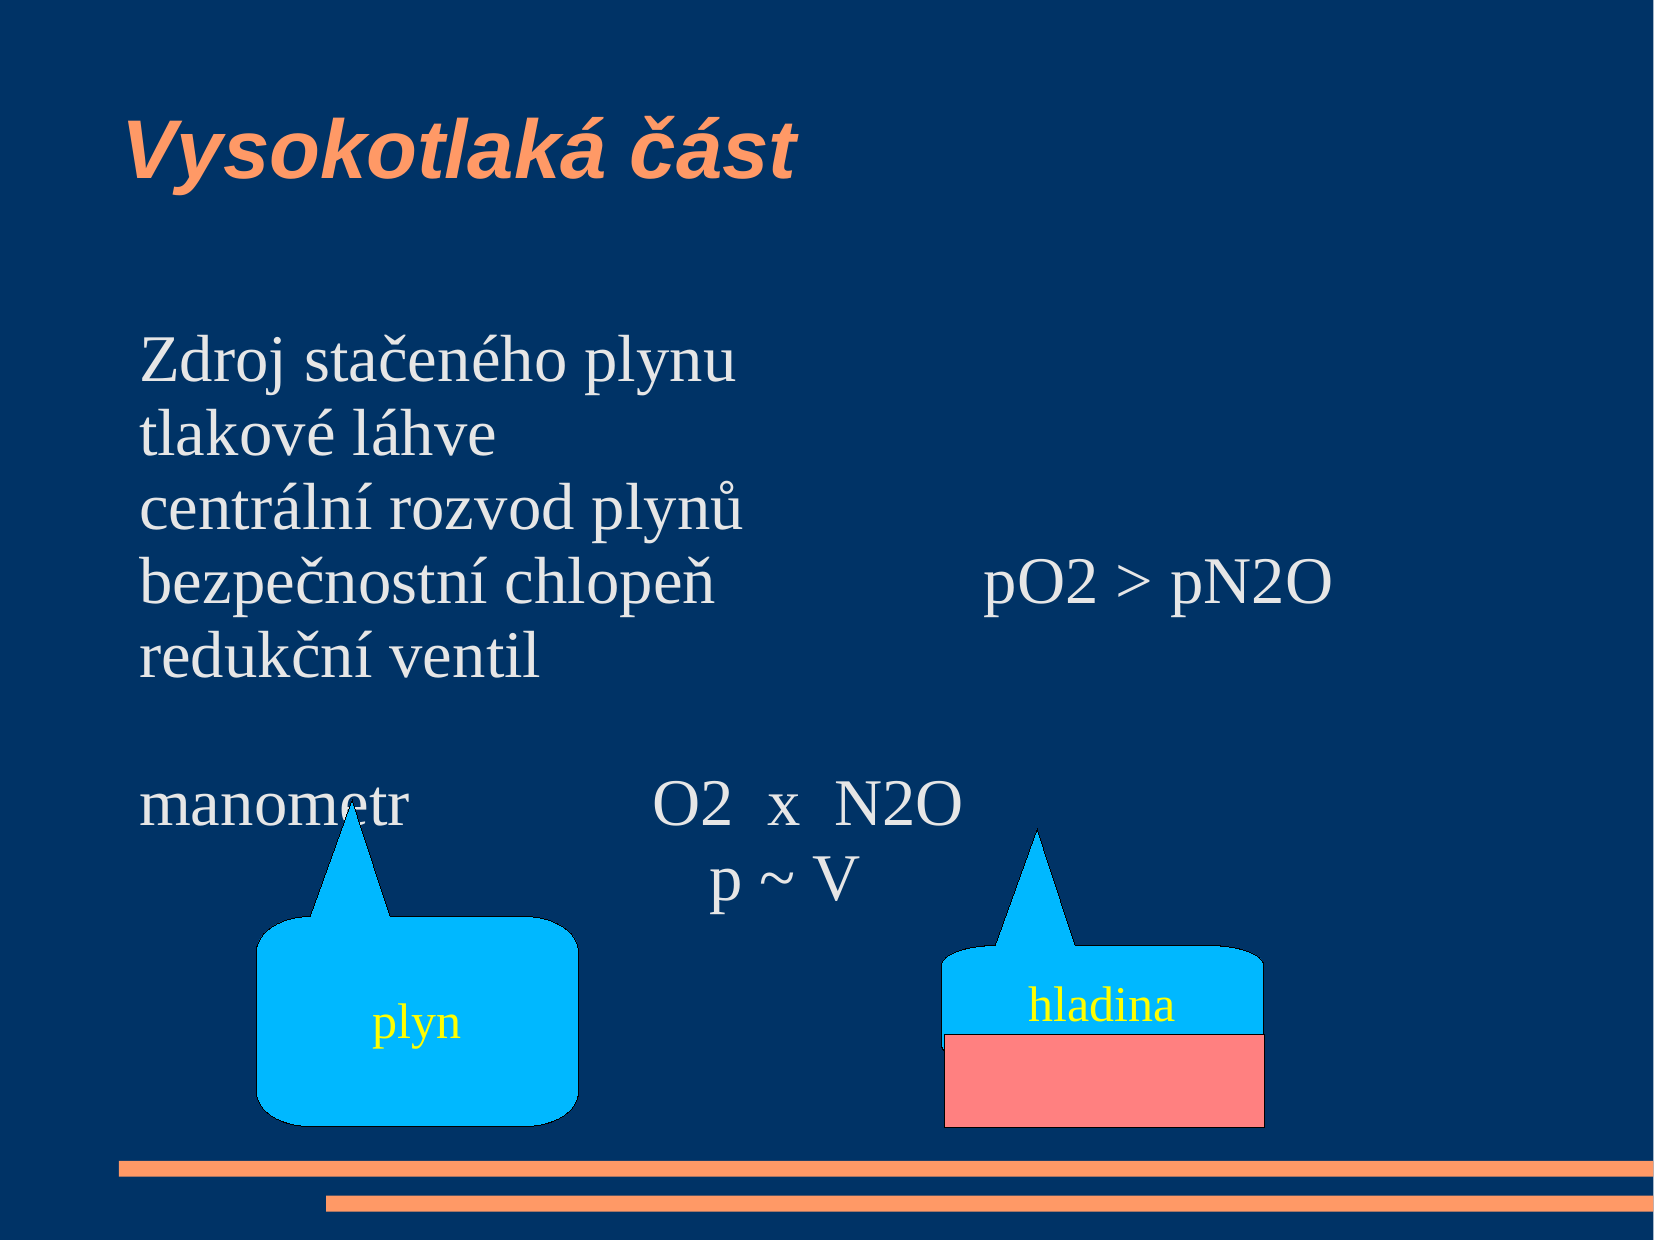

# Vysokotlaká část
Zdroj stačeného plynu
tlakové láhve
centrální rozvod plynů
bezpečnostní chlopeň pO2 > pN2O
redukční ventil
manometr 			 O2 x N2O
 							p ~ V
plyn
hladina